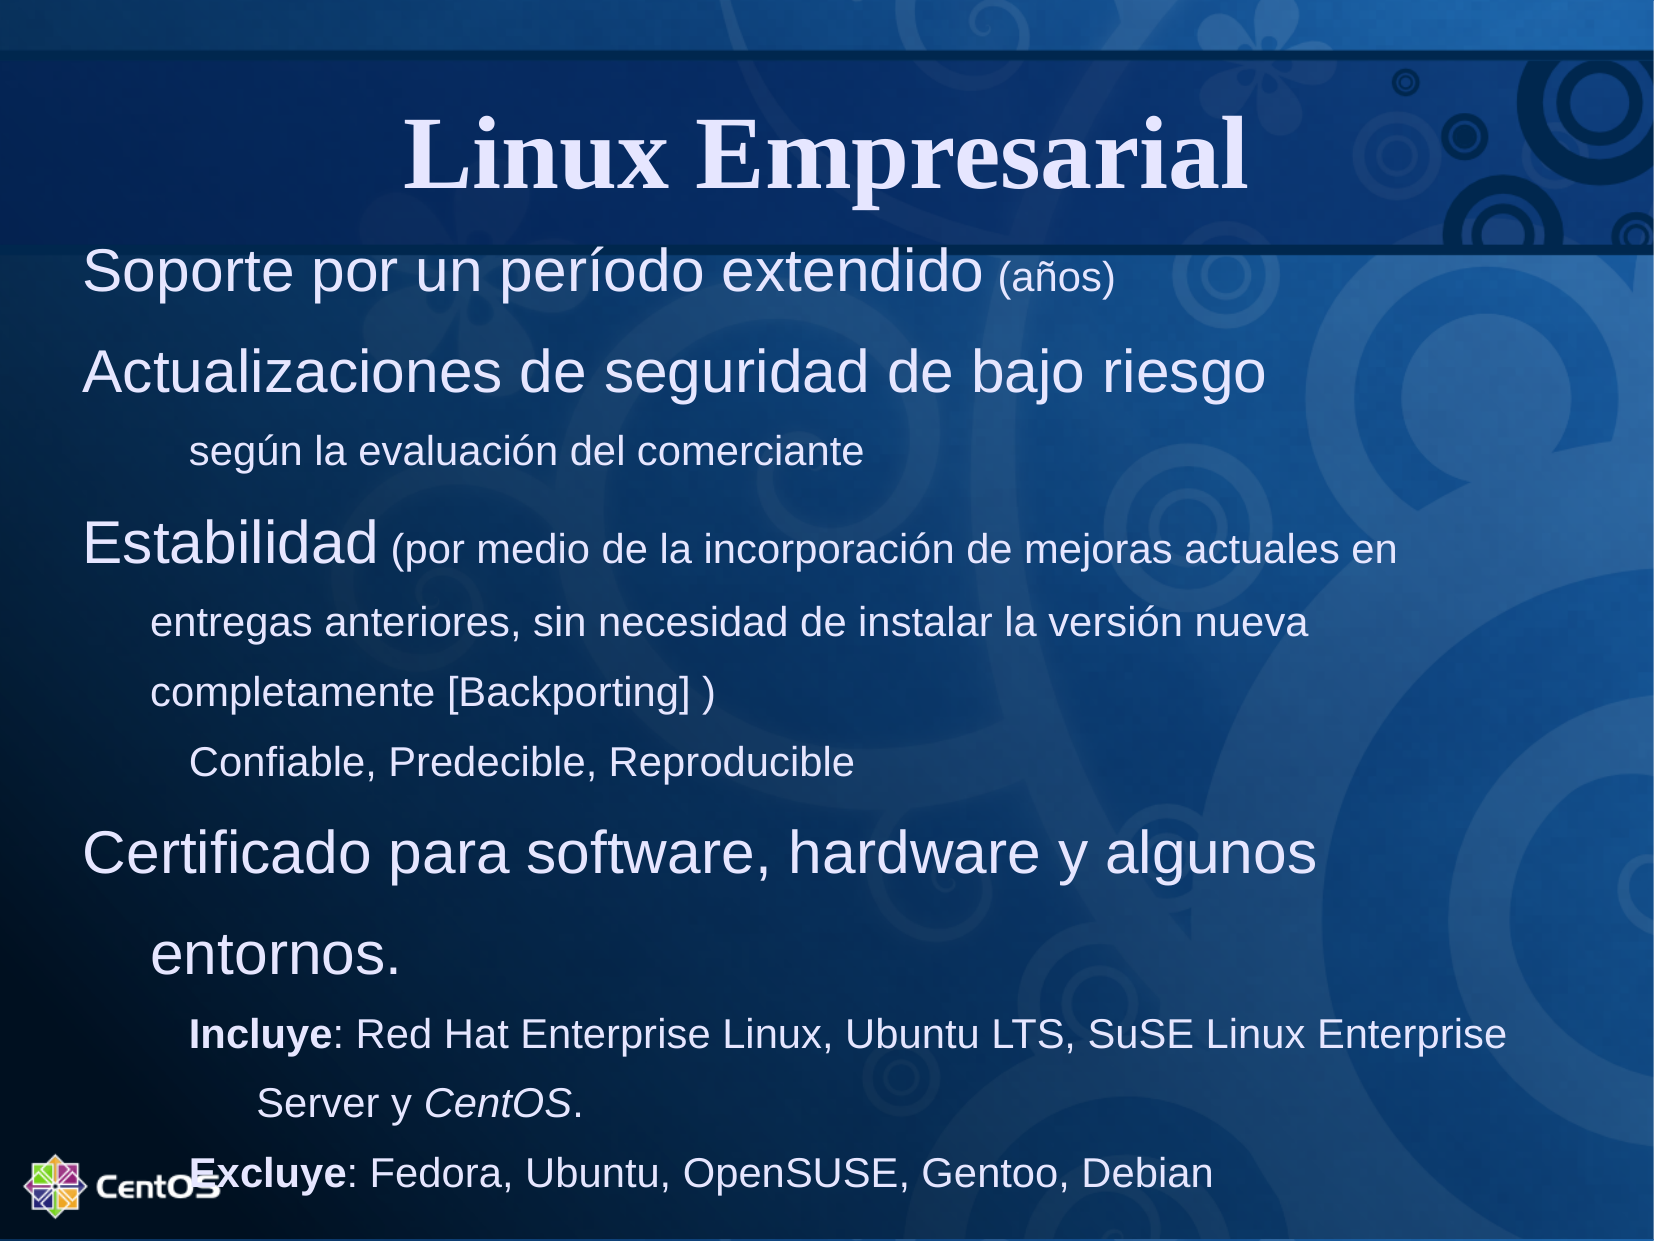

# Linux Empresarial
Soporte por un período extendido (años)
Actualizaciones de seguridad de bajo riesgo
según la evaluación del comerciante
Estabilidad (por medio de la incorporación de mejoras actuales en entregas anteriores, sin necesidad de instalar la versión nueva completamente [Backporting] )
Confiable, Predecible, Reproducible
Certificado para software, hardware y algunos entornos.
Incluye: Red Hat Enterprise Linux, Ubuntu LTS, SuSE Linux Enterprise Server y CentOS.
Excluye: Fedora, Ubuntu, OpenSUSE, Gentoo, Debian